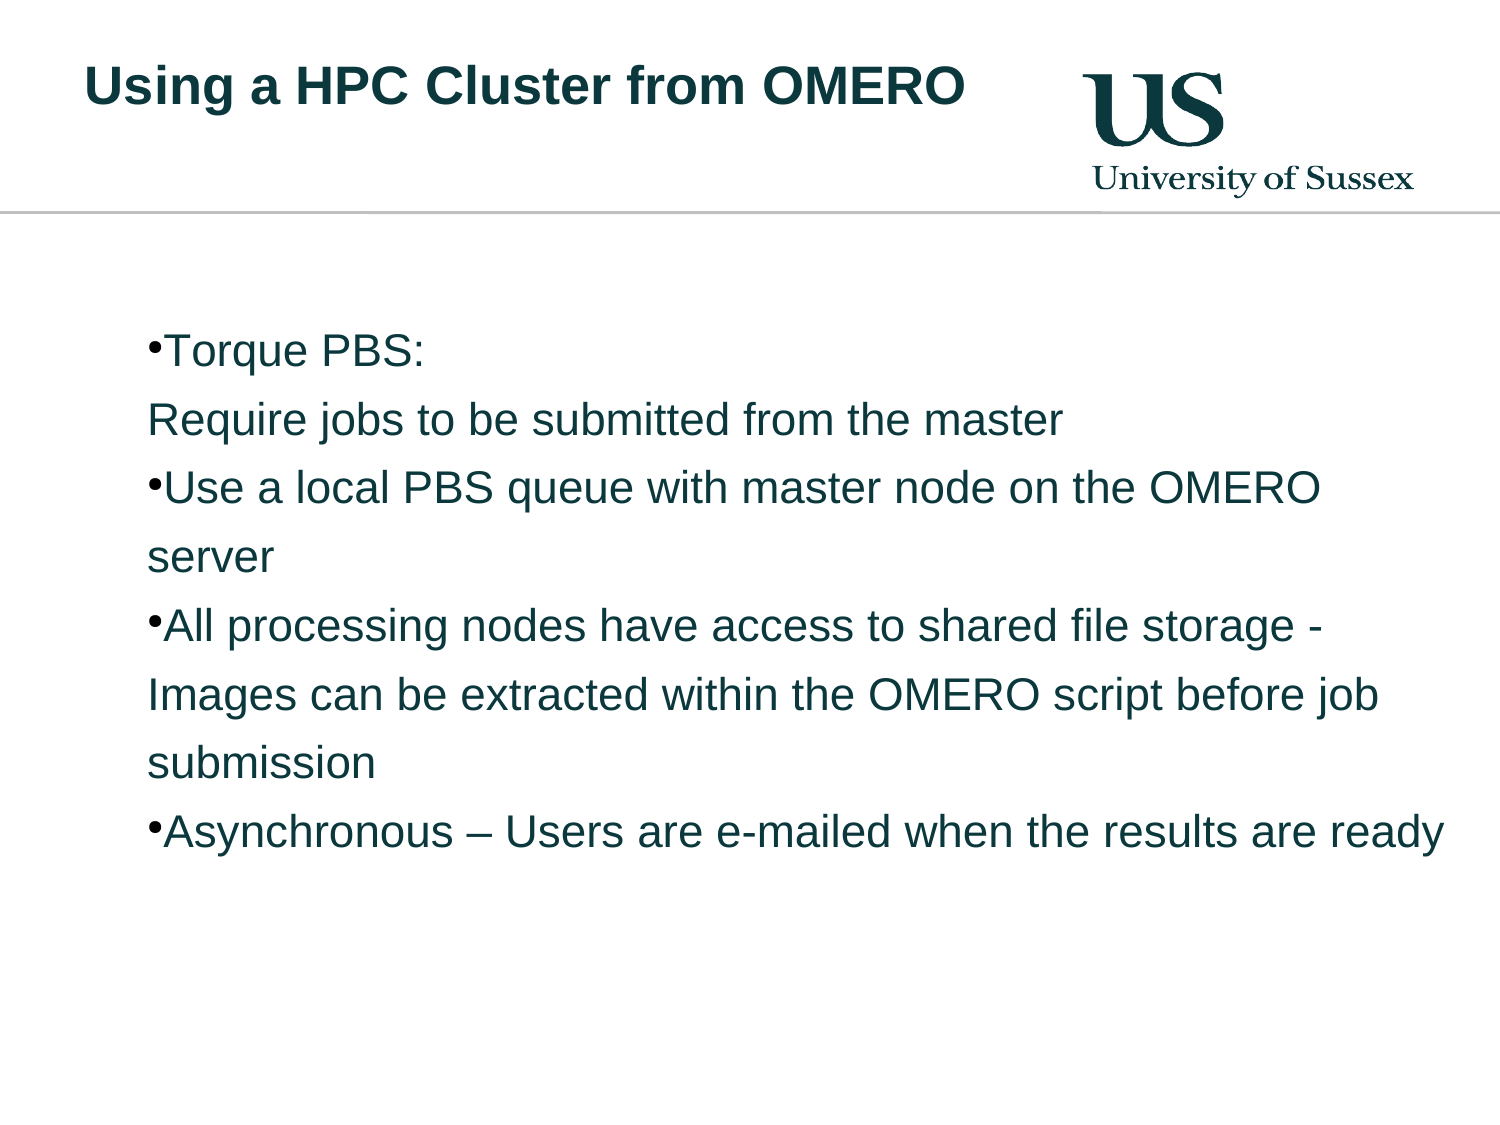

# Using a HPC Cluster from OMERO
Torque PBS:
Require jobs to be submitted from the master
Use a local PBS queue with master node on the OMERO server
All processing nodes have access to shared file storage -
Images can be extracted within the OMERO script before job submission
Asynchronous – Users are e-mailed when the results are ready